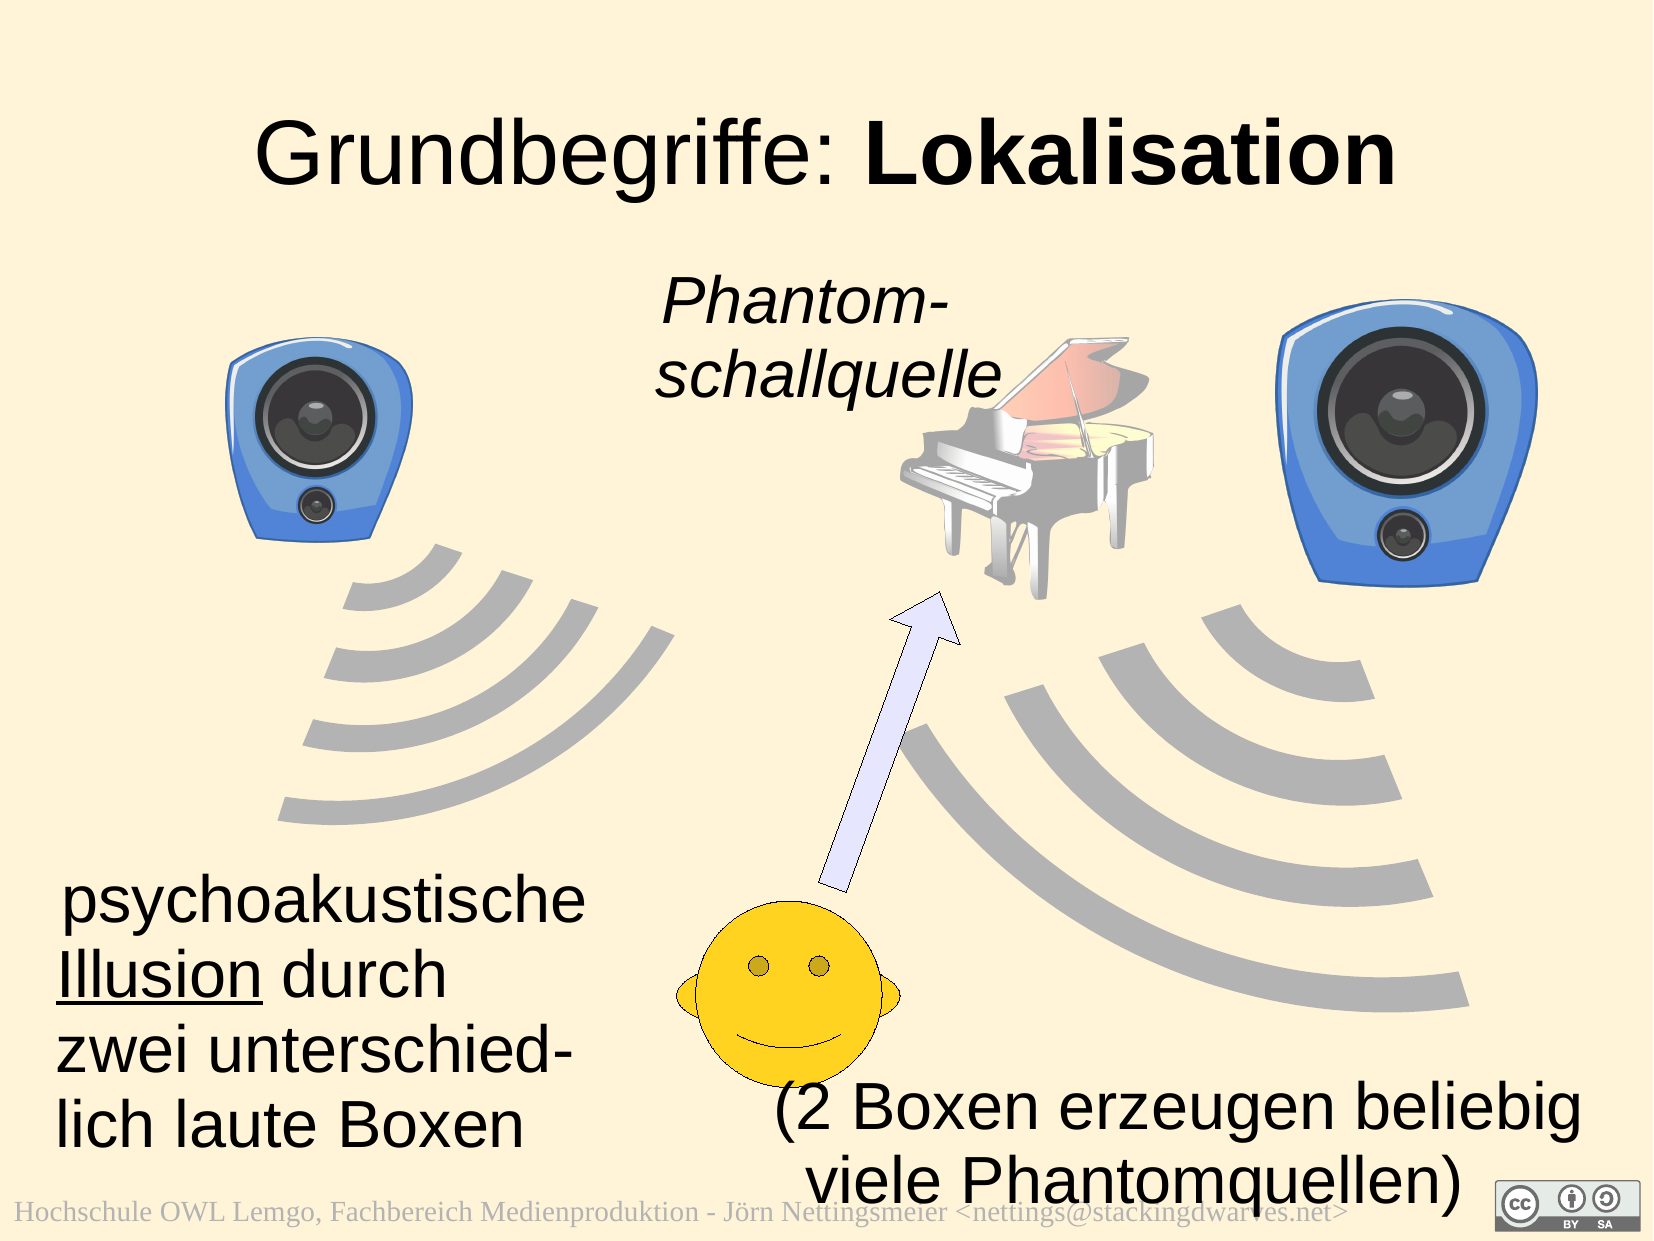

Grundbegriffe: Lokalisation
Phantom-
 schallquelle
# psychoakustische Illusion durch zwei unterschied- lich laute Boxen
(2 Boxen erzeugen beliebig
 viele Phantomquellen)